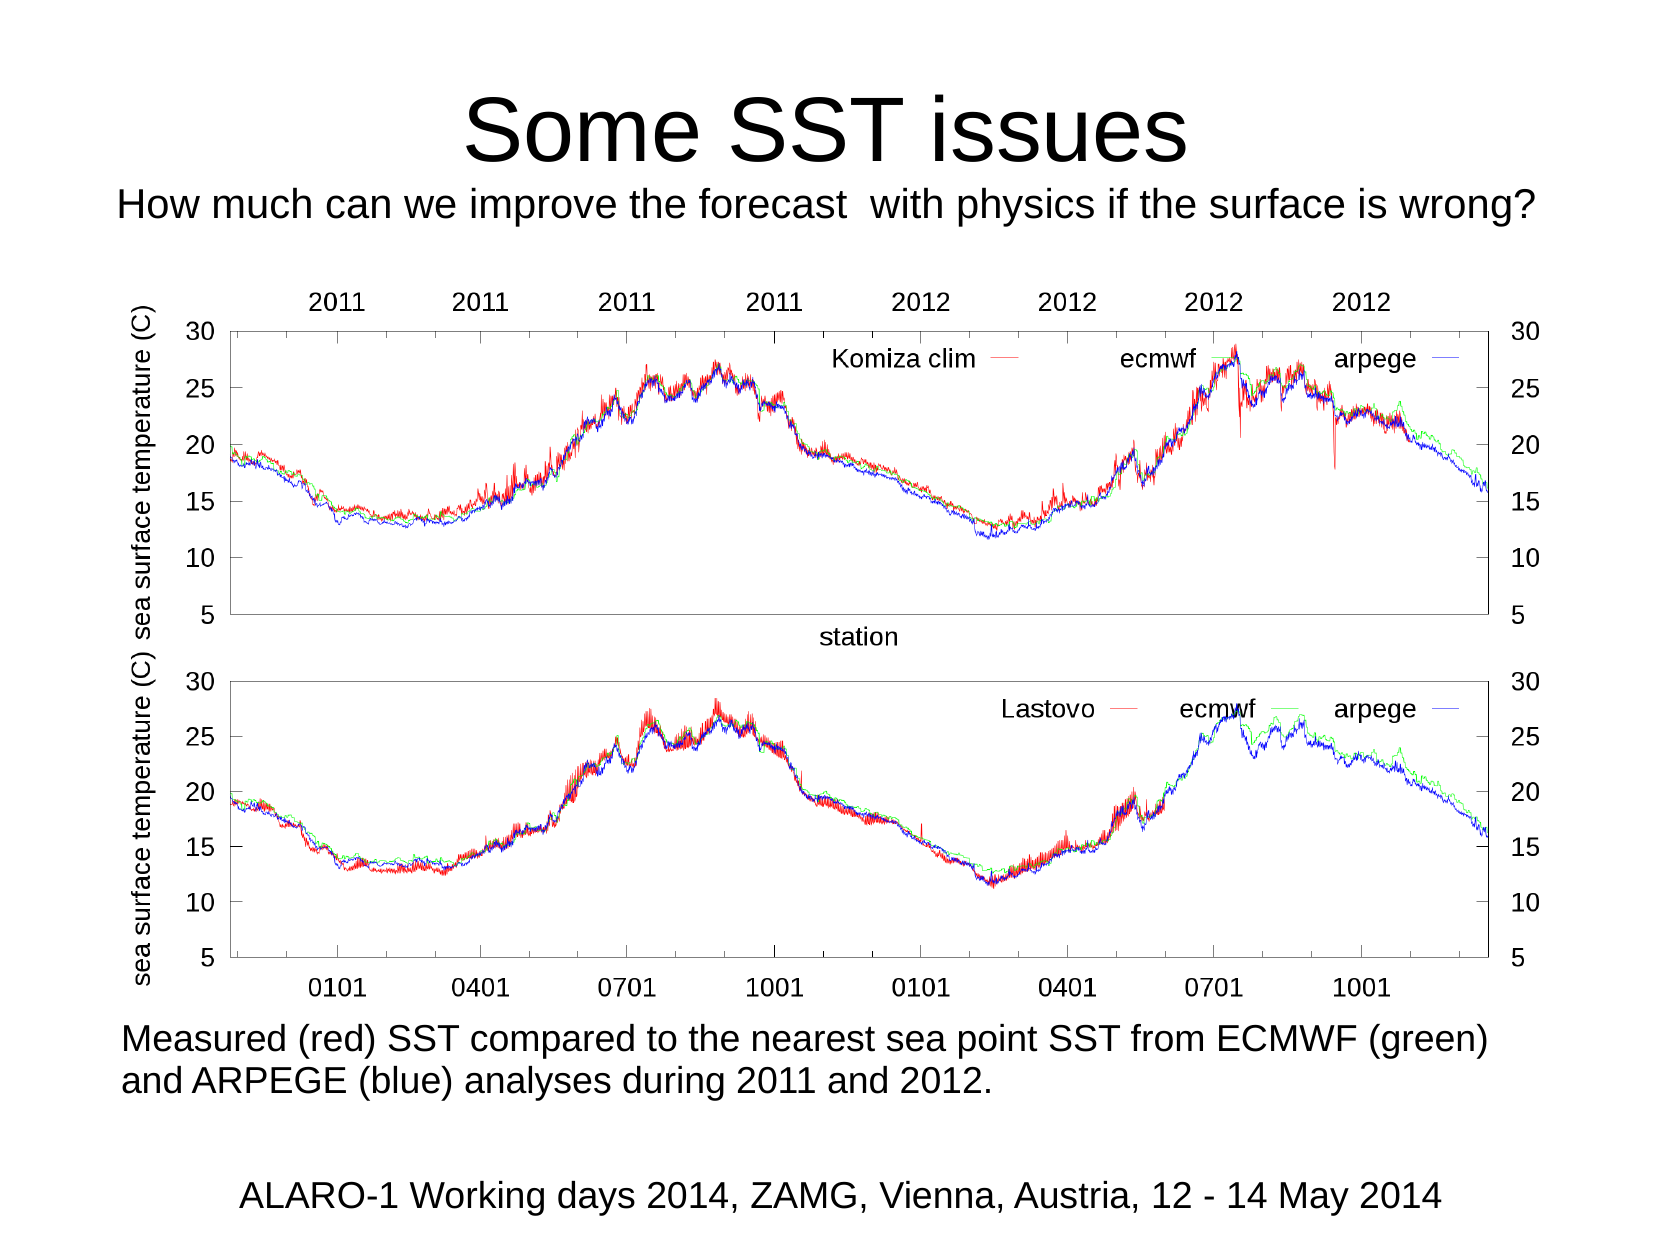

# Some SST issues How much can we improve the forecast with physics if the surface is wrong?
Measured (red) SST compared to the nearest sea point SST from ECMWF (green) and ARPEGE (blue) analyses during 2011 and 2012.
ALARO-1 Working days 2014, ZAMG, Vienna, Austria, 12 - 14 May 2014